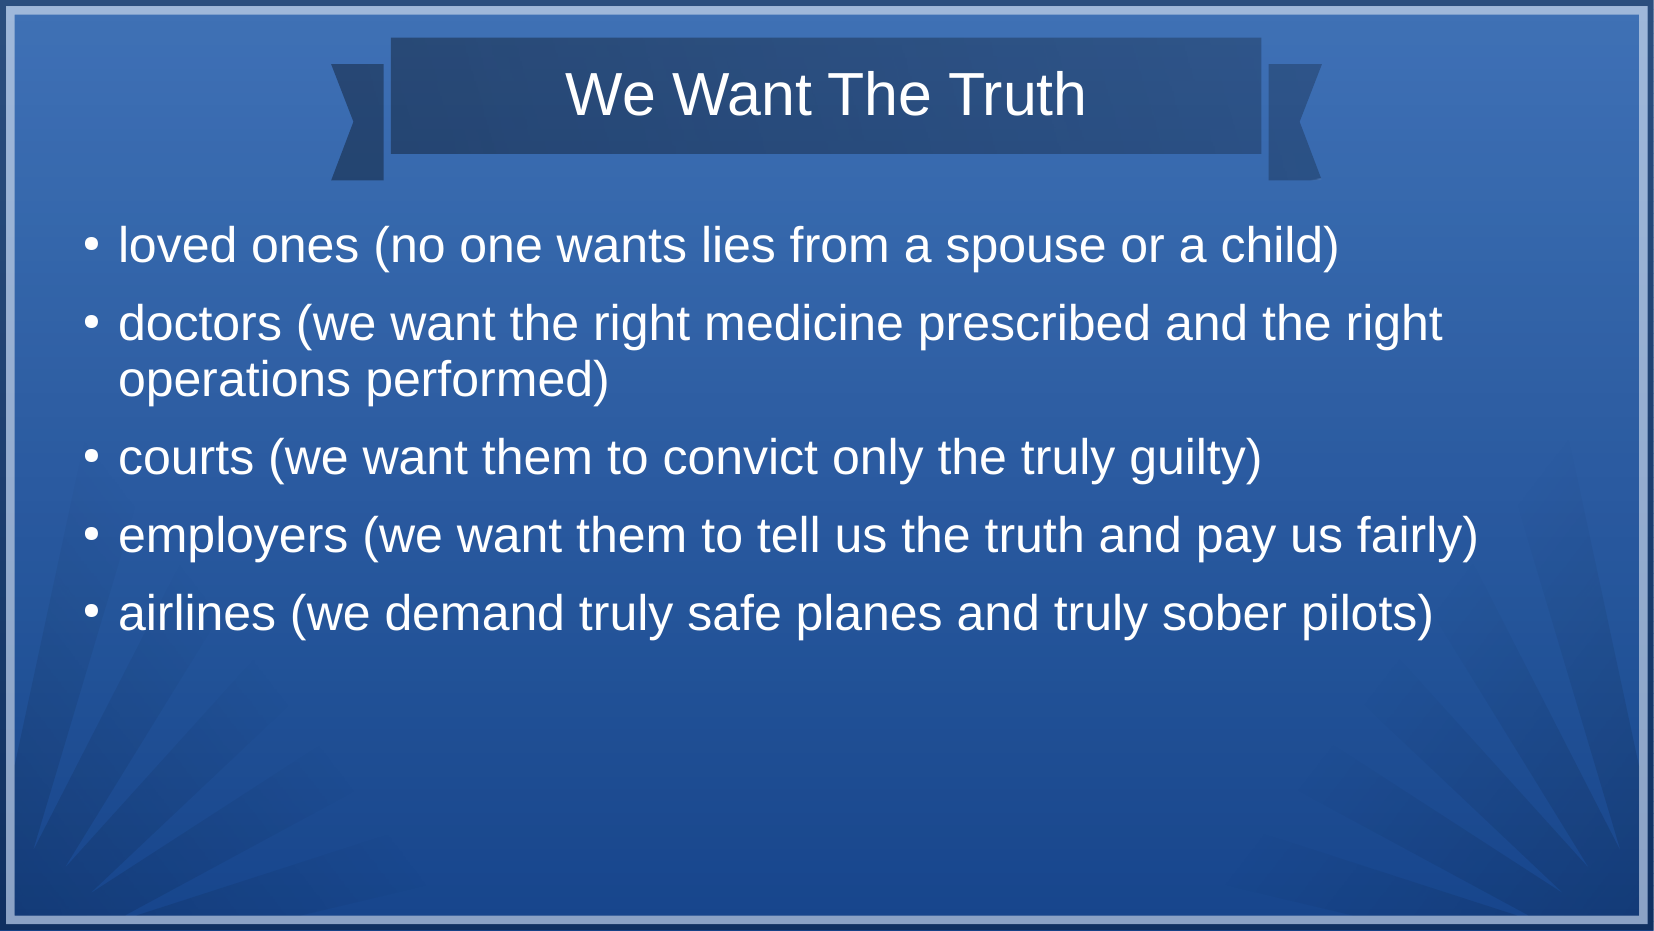

# We Want The Truth
loved ones (no one wants lies from a spouse or a child)
doctors (we want the right medicine prescribed and the right operations performed)
courts (we want them to convict only the truly guilty)
employers (we want them to tell us the truth and pay us fairly)
airlines (we demand truly safe planes and truly sober pilots)